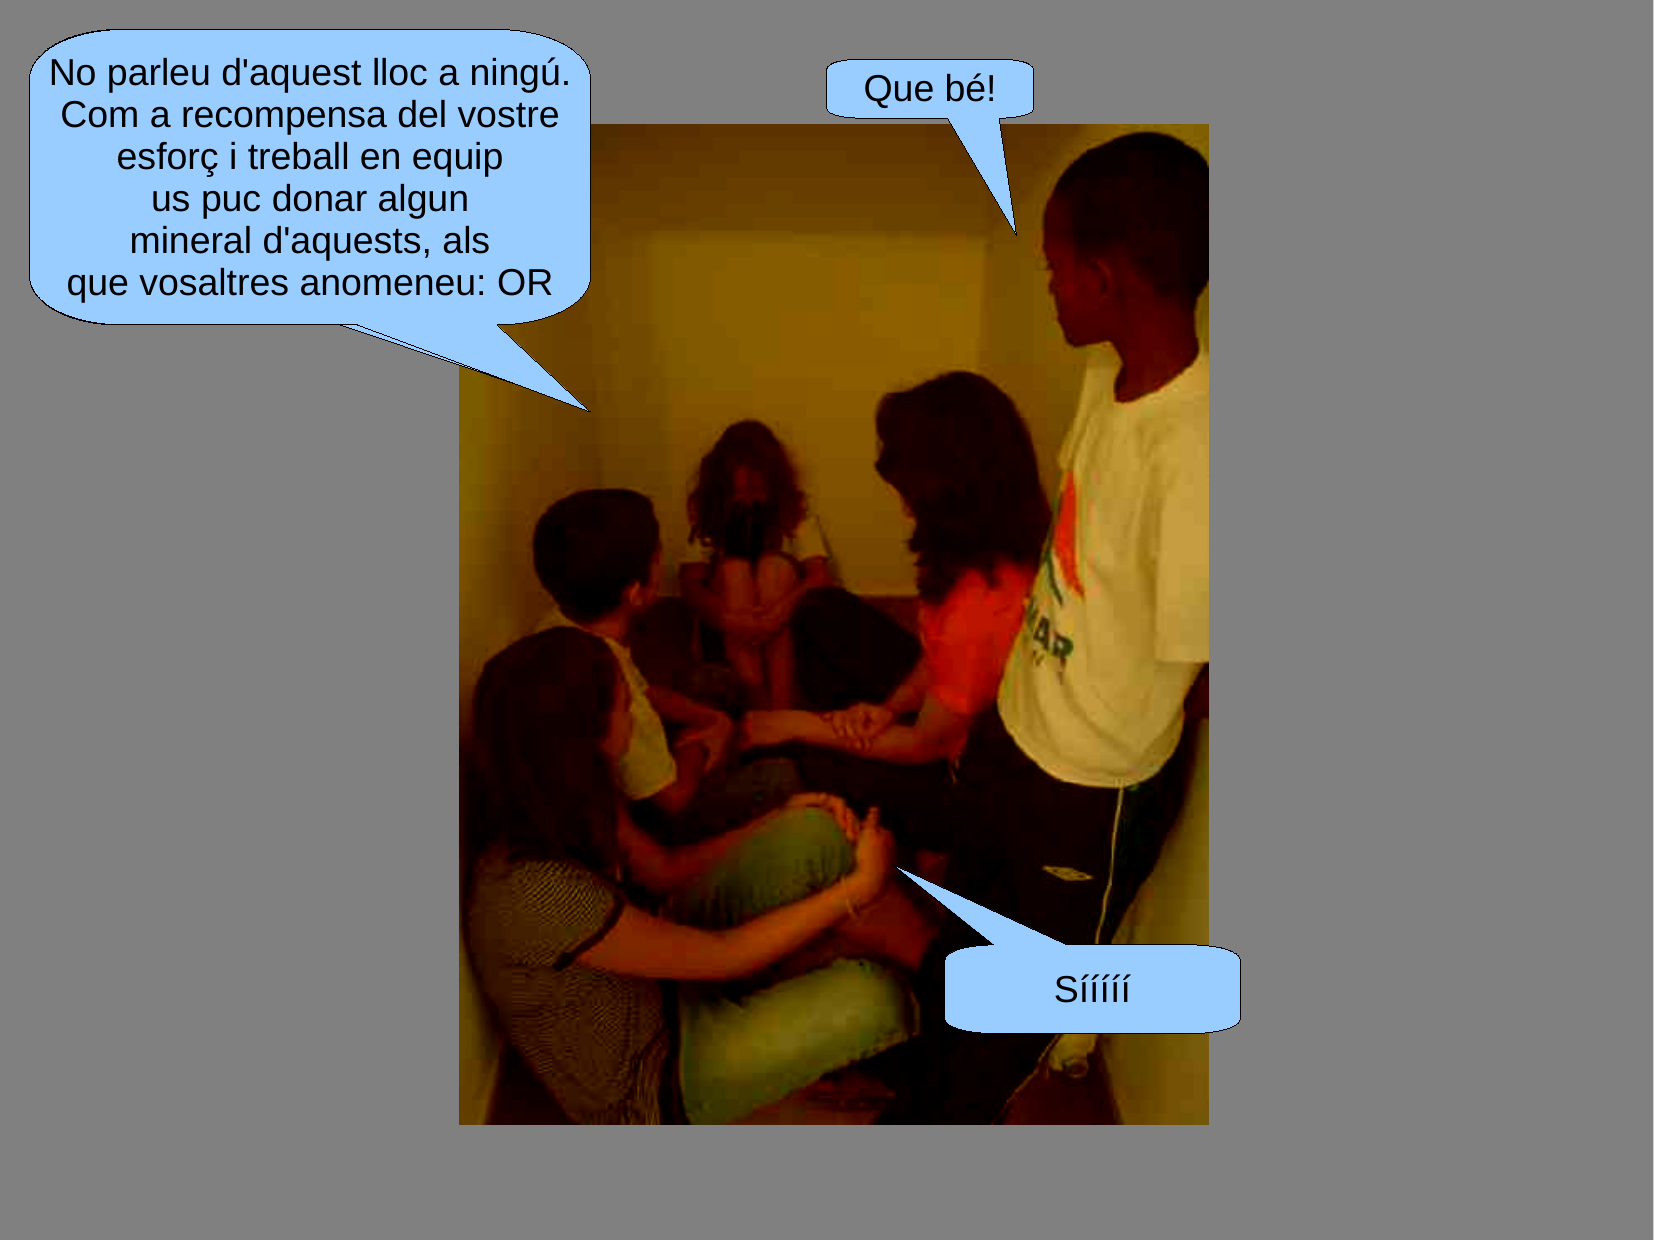

Hola nois, jo sóc l'Huracà de
la Saviesa.
Visc aquí desde fa 60 anys i
ara, finalment, surt a la llum el
 meu amagatall.
No parleu d'aquest lloc a ningú.
Com a recompensa del vostre
 esforç i treball en equip
us puc donar algun
 mineral d'aquests, als
que vosaltres anomeneu: OR
Que bé!
Sííííí